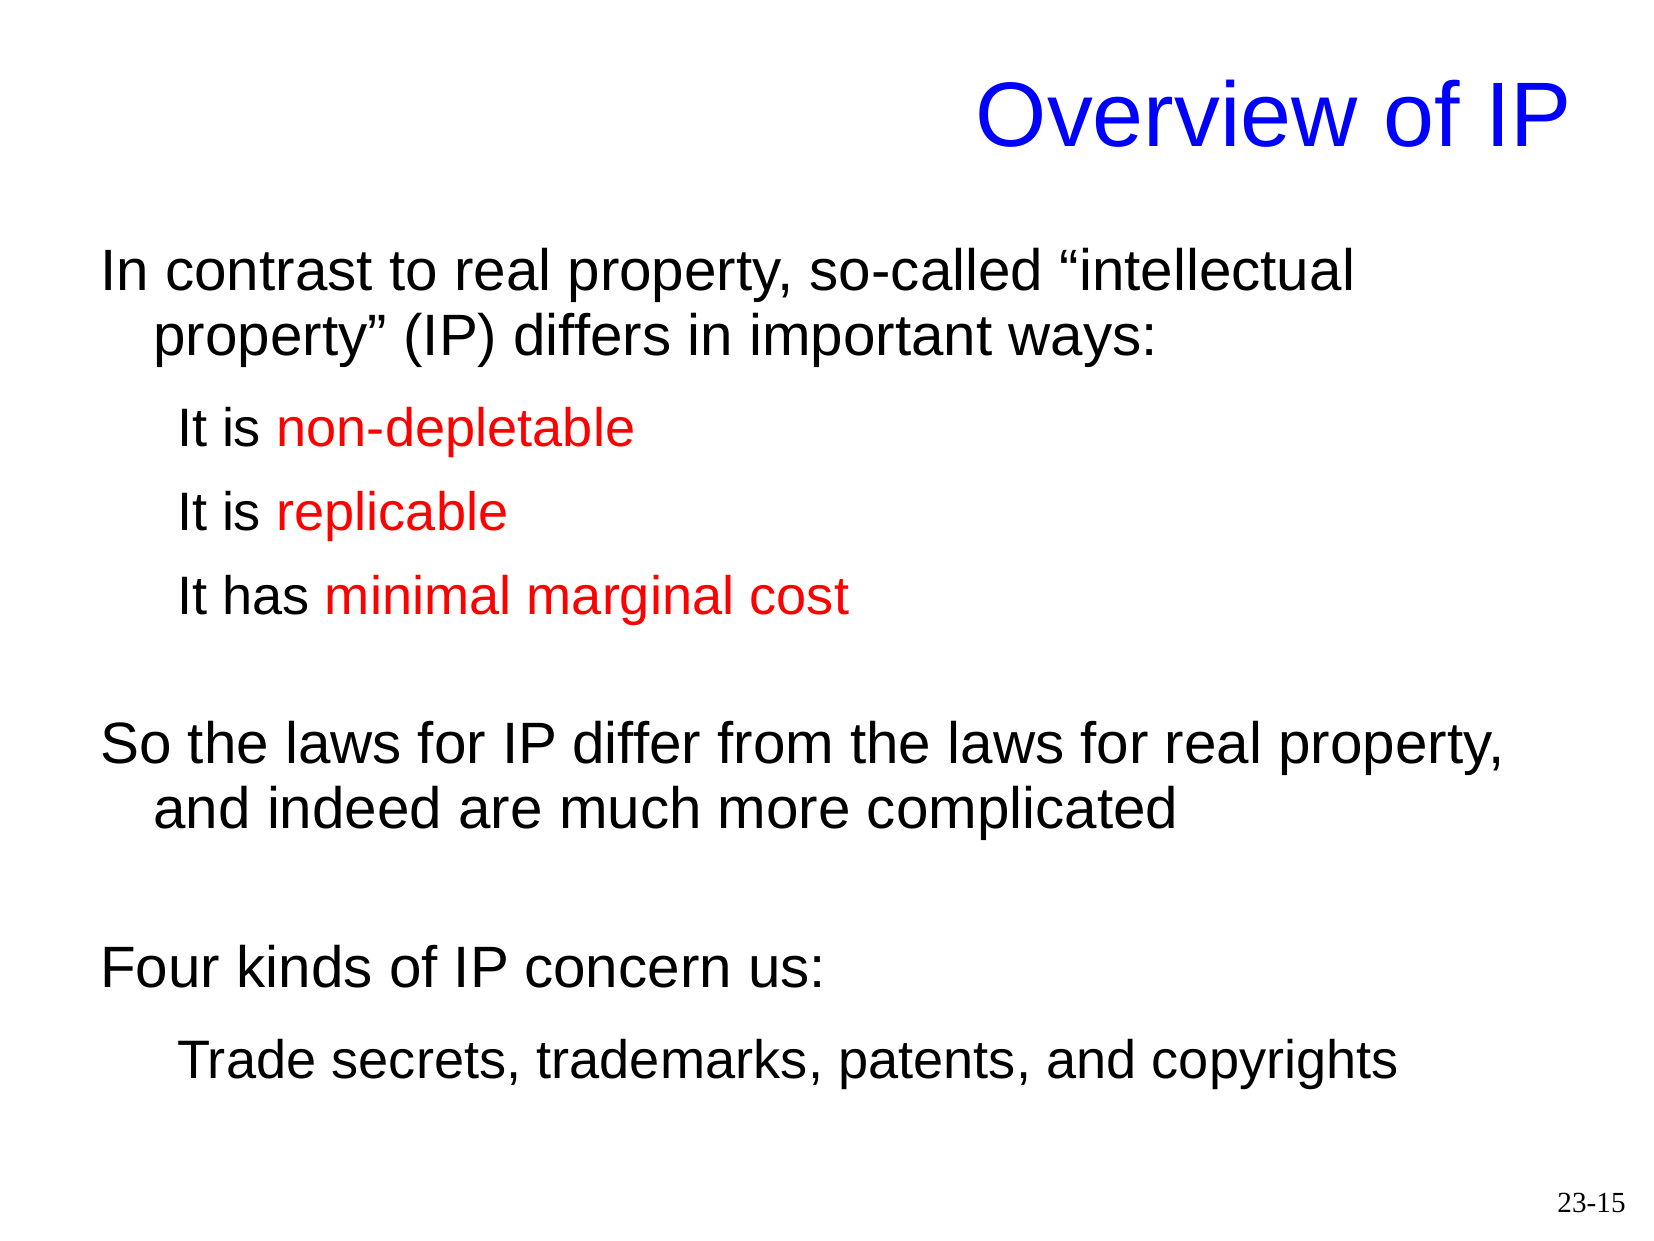

# Overview of IP
In contrast to real property, so-called “intellectual property” (IP) differs in important ways:
It is non-depletable
It is replicable
It has minimal marginal cost
So the laws for IP differ from the laws for real property, and indeed are much more complicated
Four kinds of IP concern us:
Trade secrets, trademarks, patents, and copyrights